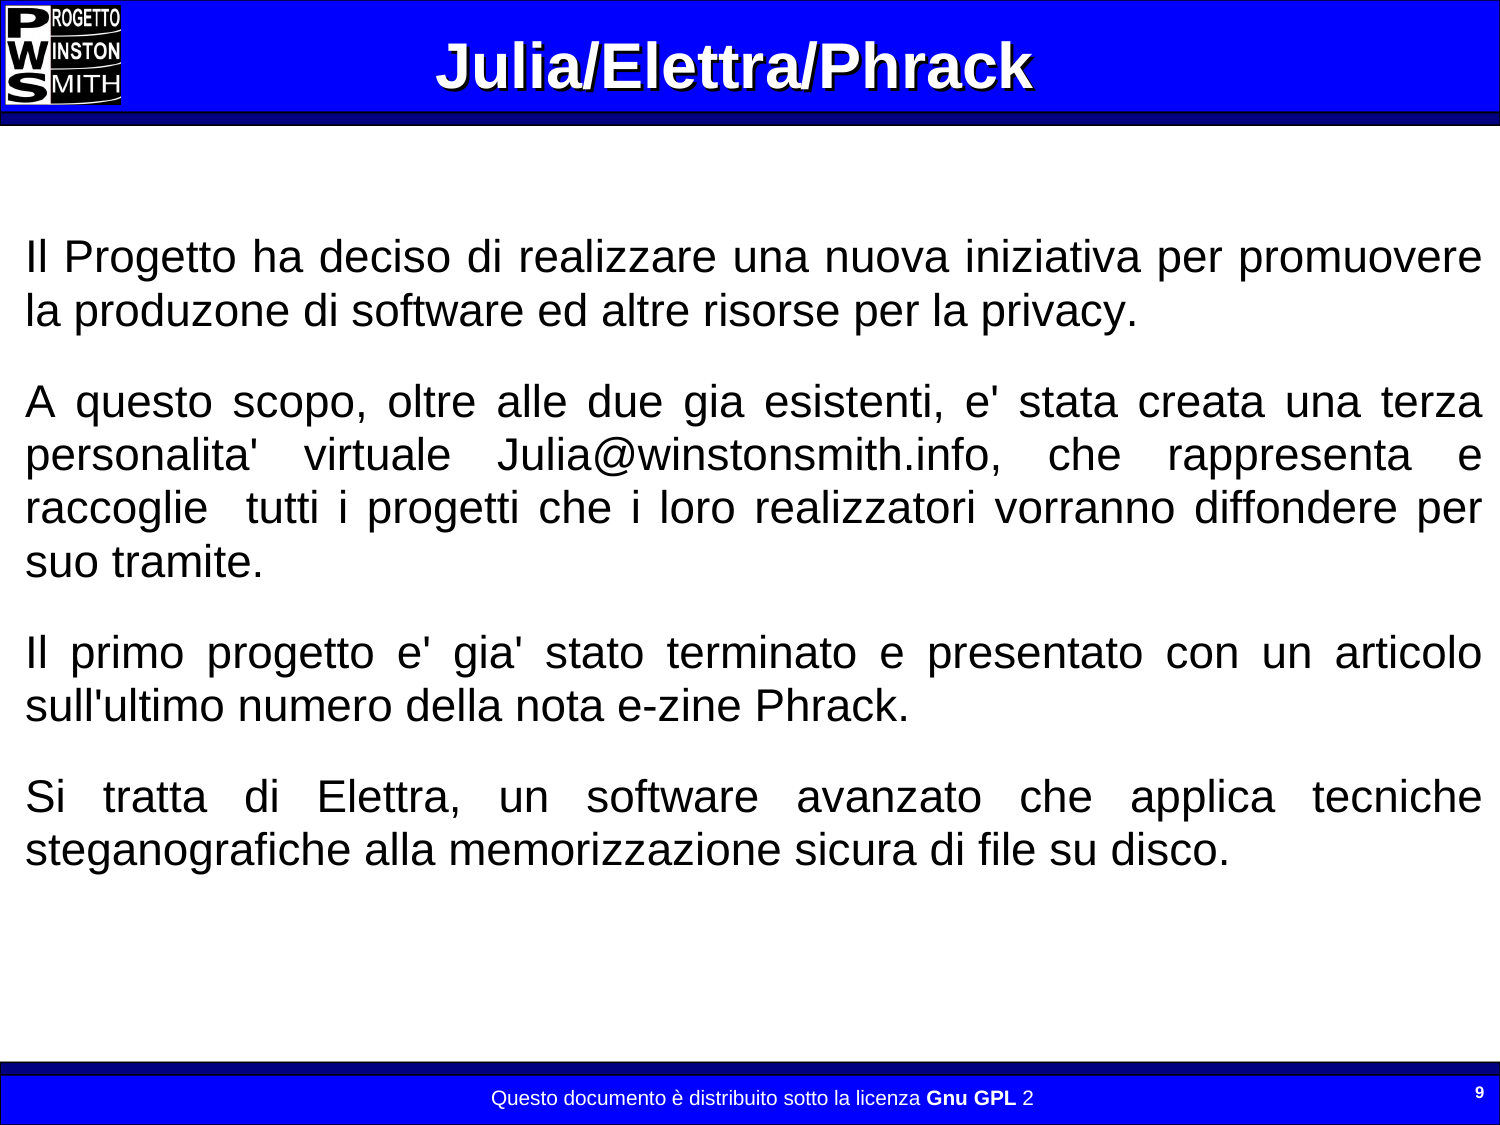

Julia/Elettra/Phrack
Il Progetto ha deciso di realizzare una nuova iniziativa per promuovere la produzone di software ed altre risorse per la privacy.
A questo scopo, oltre alle due gia esistenti, e' stata creata una terza personalita' virtuale Julia@winstonsmith.info, che rappresenta e raccoglie tutti i progetti che i loro realizzatori vorranno diffondere per suo tramite.
Il primo progetto e' gia' stato terminato e presentato con un articolo sull'ultimo numero della nota e-zine Phrack.
Si tratta di Elettra, un software avanzato che applica tecniche steganografiche alla memorizzazione sicura di file su disco.